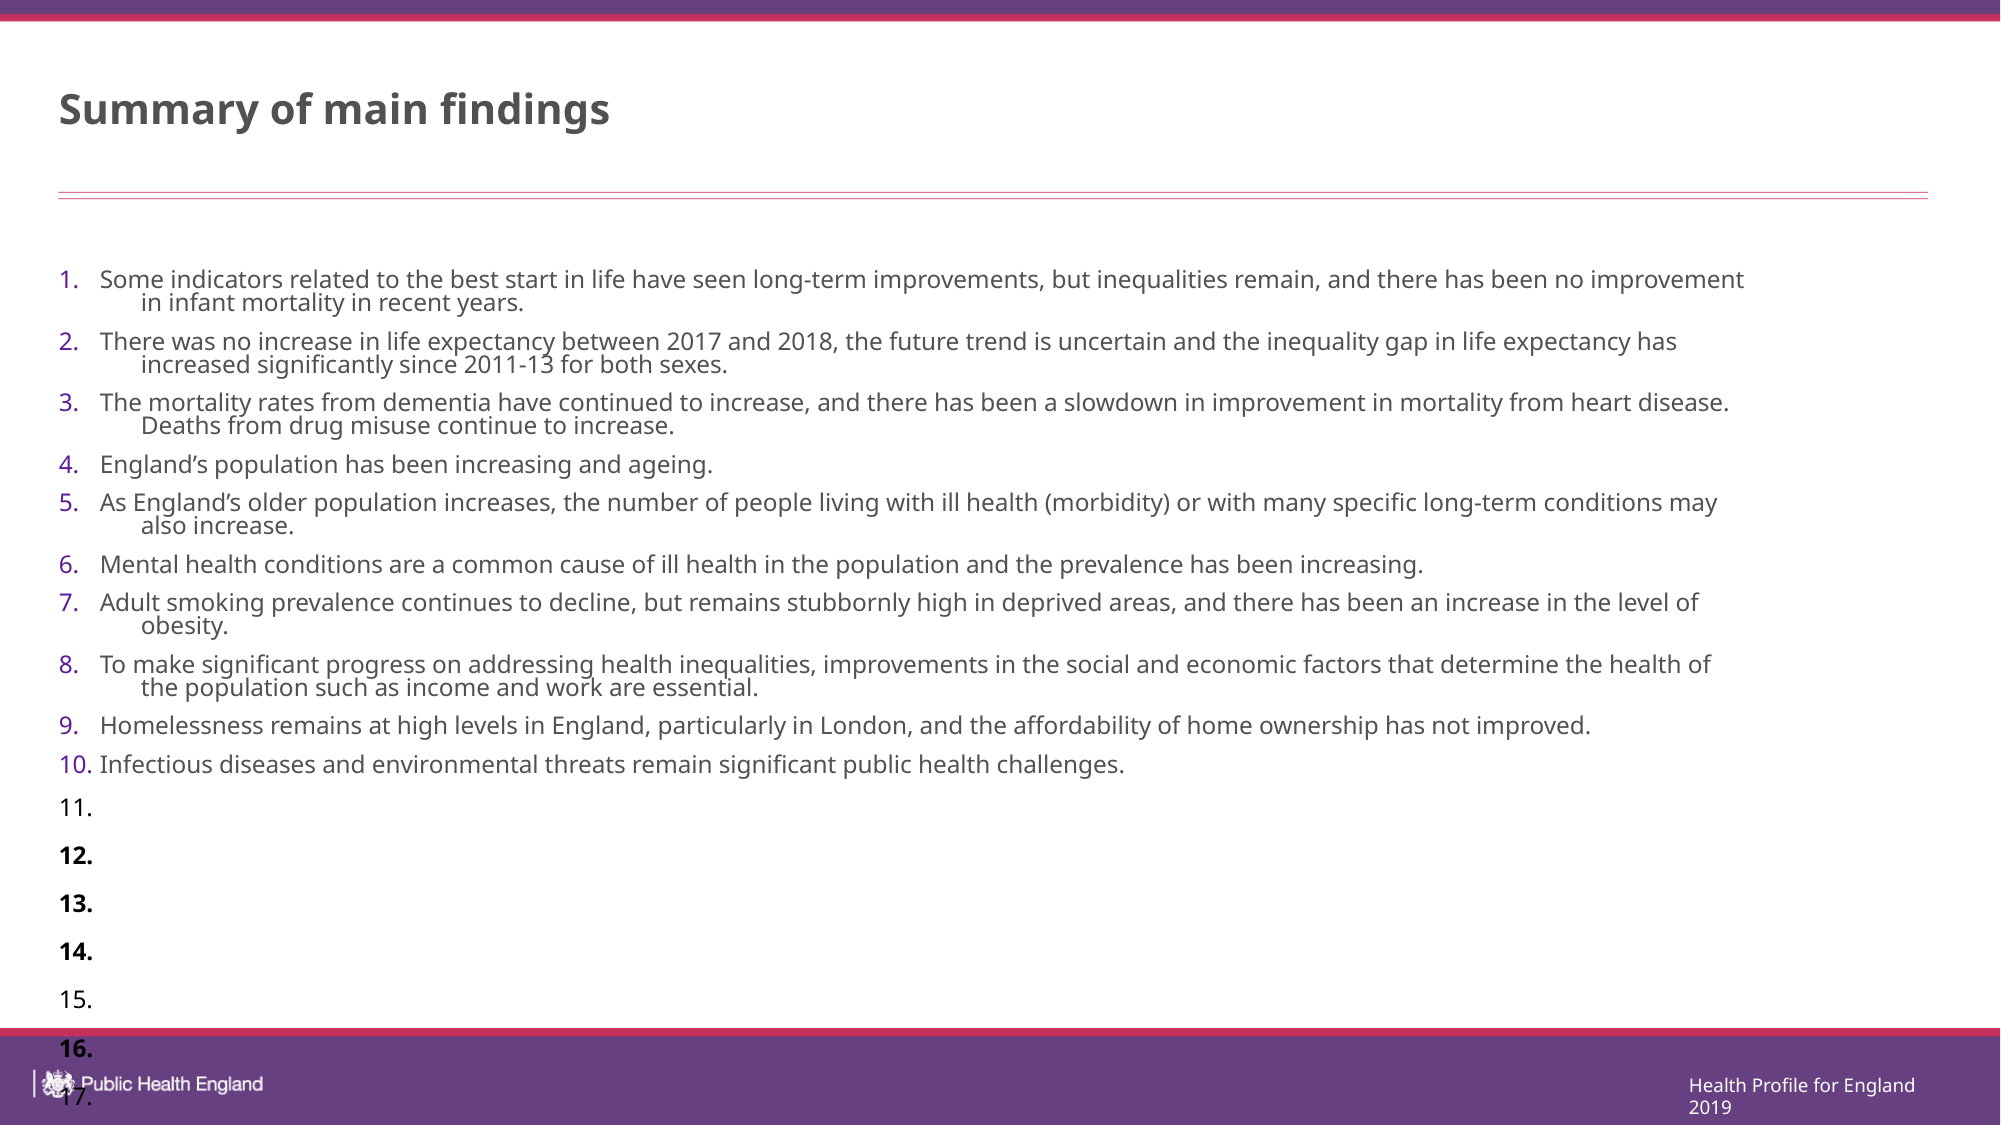

# Summary of main findings
Some indicators related to the best start in life have seen long-term improvements, but inequalities remain, and there has been no improvement in infant mortality in recent years.
There was no increase in life expectancy between 2017 and 2018, the future trend is uncertain and the inequality gap in life expectancy has increased significantly since 2011-13 for both sexes.
The mortality rates from dementia have continued to increase, and there has been a slowdown in improvement in mortality from heart disease. Deaths from drug misuse continue to increase.
England’s population has been increasing and ageing.
As England’s older population increases, the number of people living with ill health (morbidity) or with many specific long-term conditions may also increase.
Mental health conditions are a common cause of ill health in the population and the prevalence has been increasing.
Adult smoking prevalence continues to decline, but remains stubbornly high in deprived areas, and there has been an increase in the level of obesity.
To make significant progress on addressing health inequalities, improvements in the social and economic factors that determine the health of the population such as income and work are essential.
Homelessness remains at high levels in England, particularly in London, and the affordability of home ownership has not improved.
Infectious diseases and environmental threats remain significant public health challenges.
Health Profile for England 2019